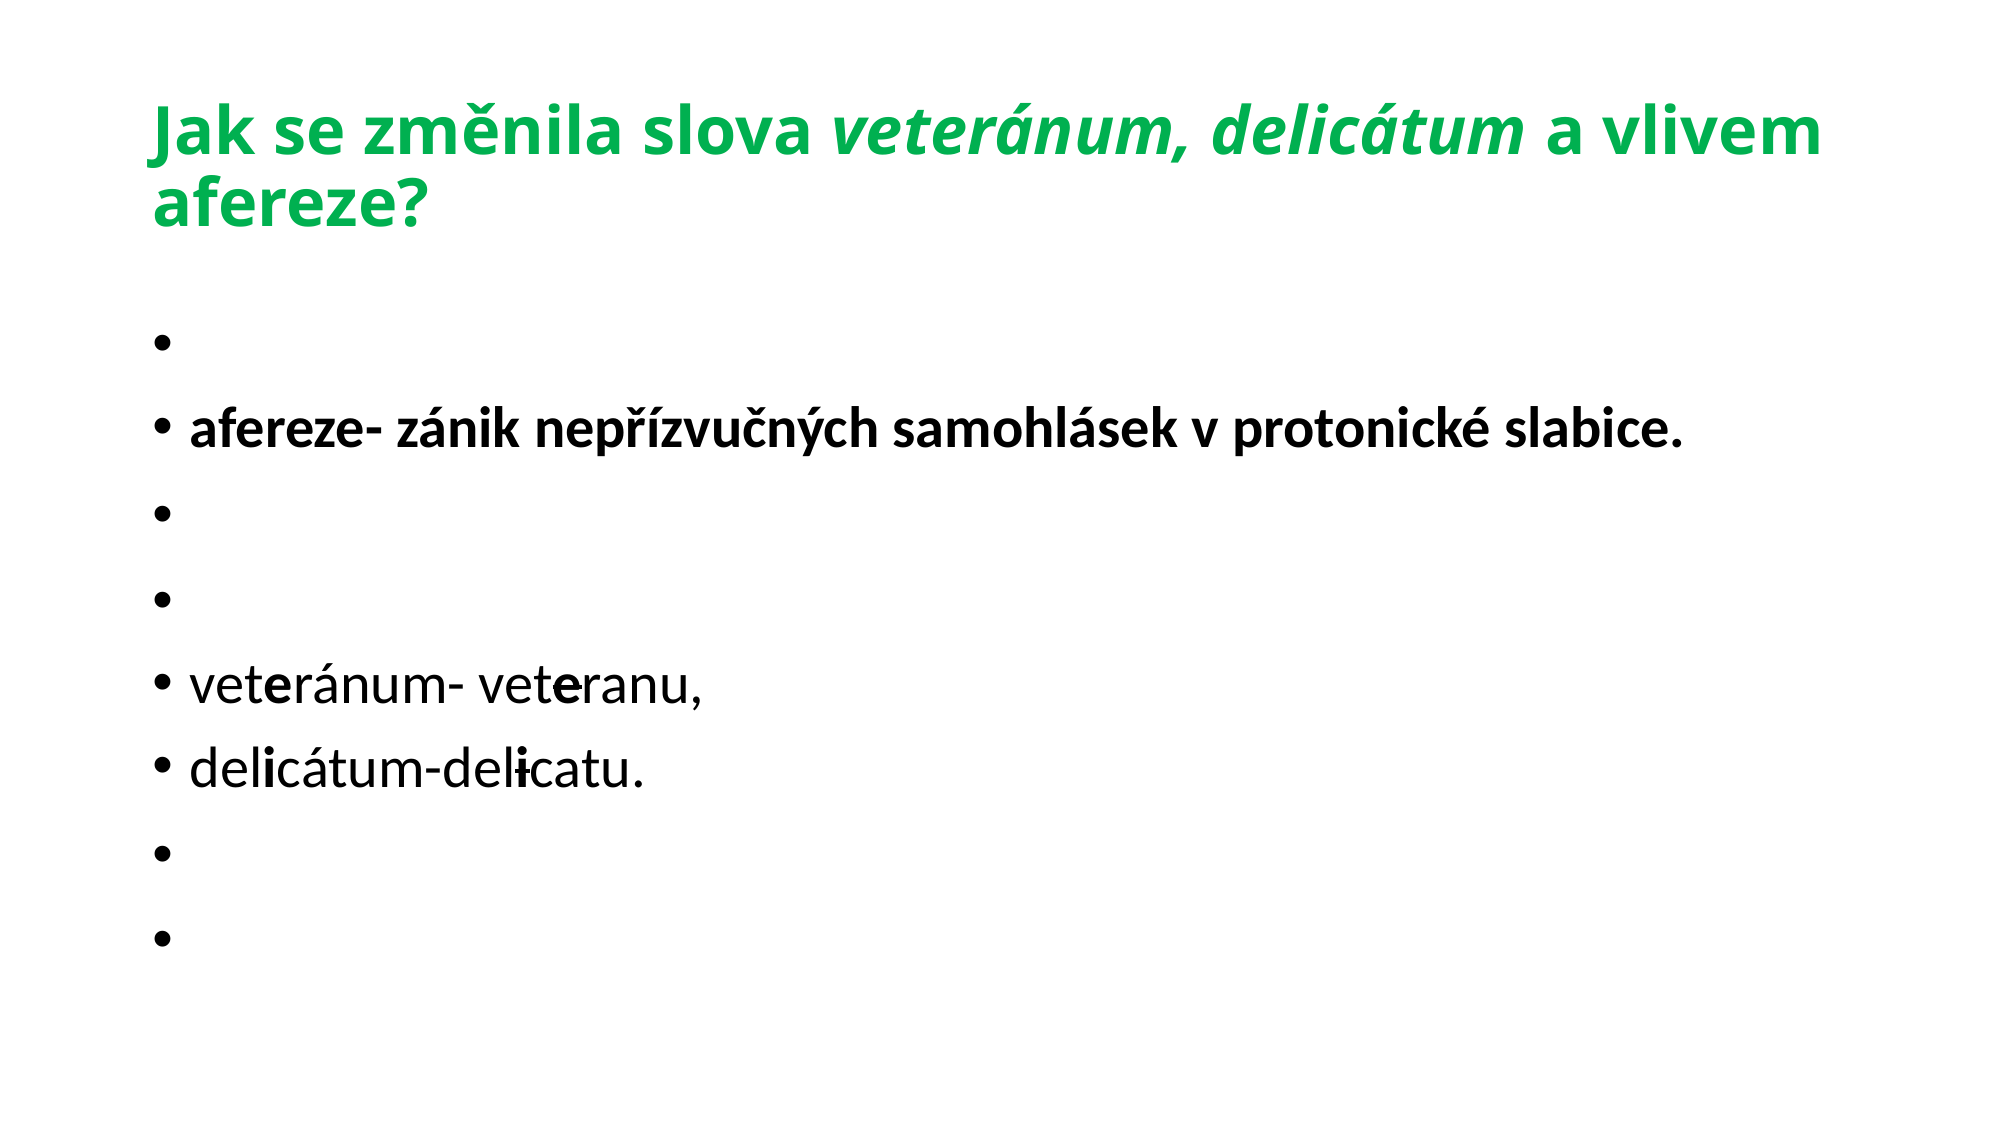

# Jak se změnila slova veteránum, delicátum a vlivem afereze?
afereze- zánik nepřízvučných samohlásek v protonické slabice.
veteránum- veteranu,
delicátum-delicatu.